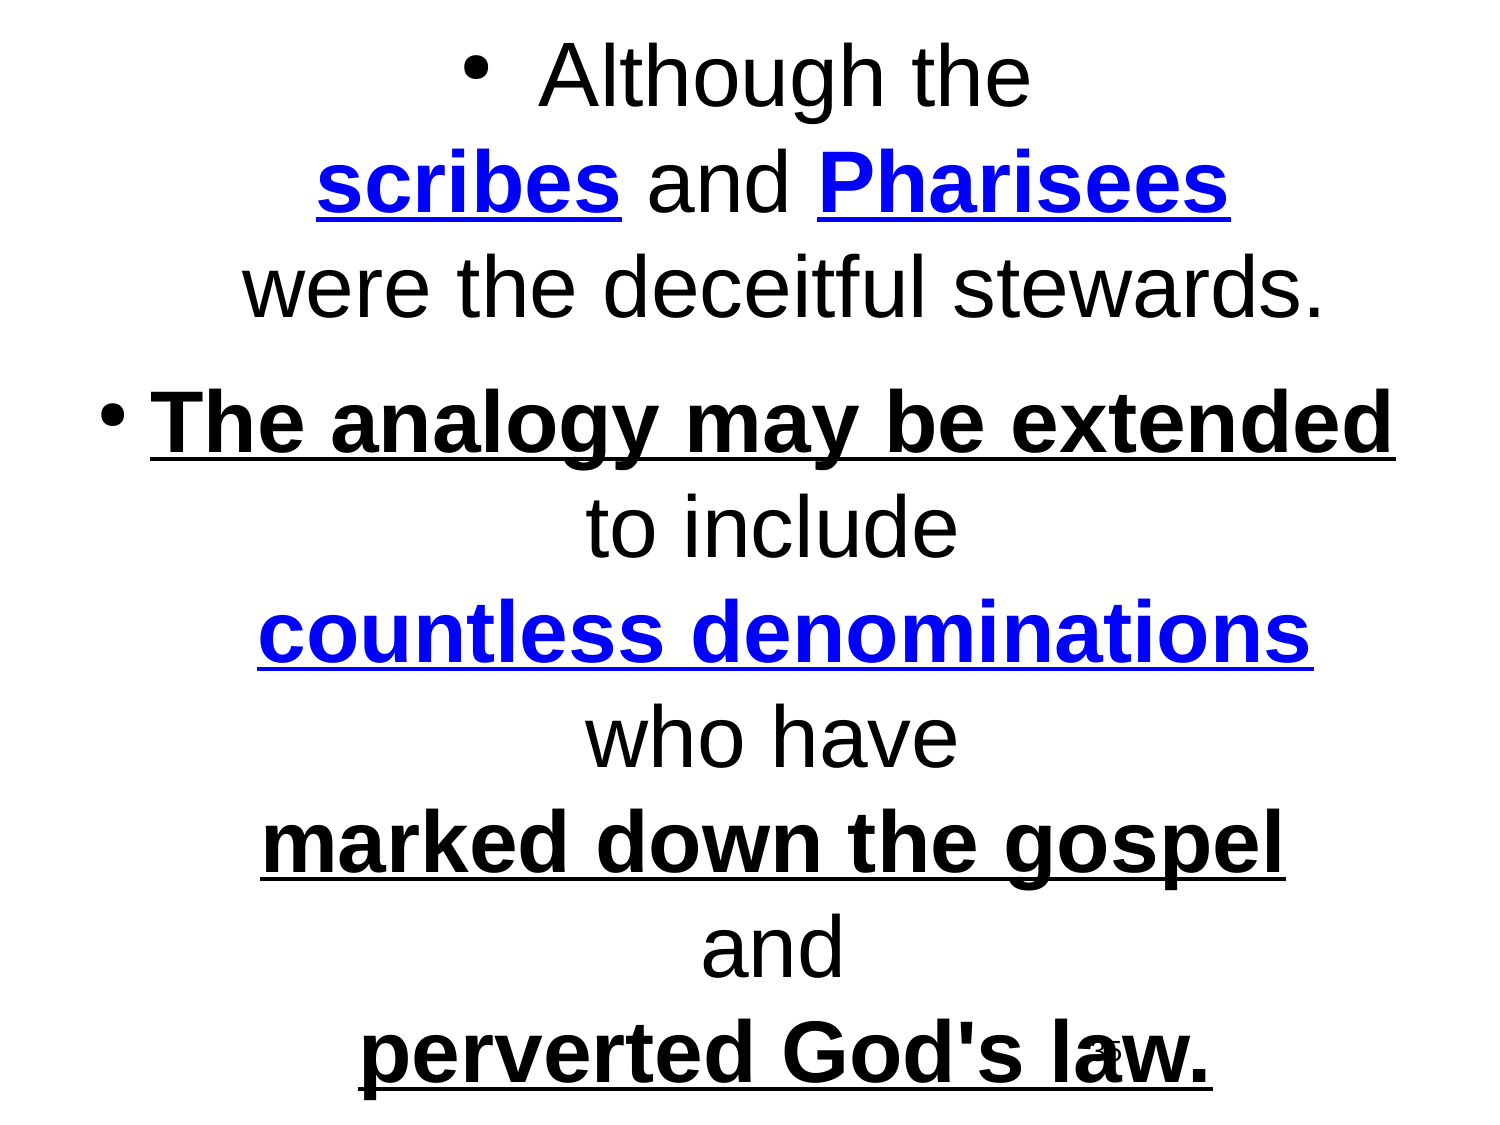

# Although the scribes and Pharisees were the deceitful stewards.
The analogy may be extended
to include
countless denominations
who have
marked down the gospel
and
perverted God's law.
35